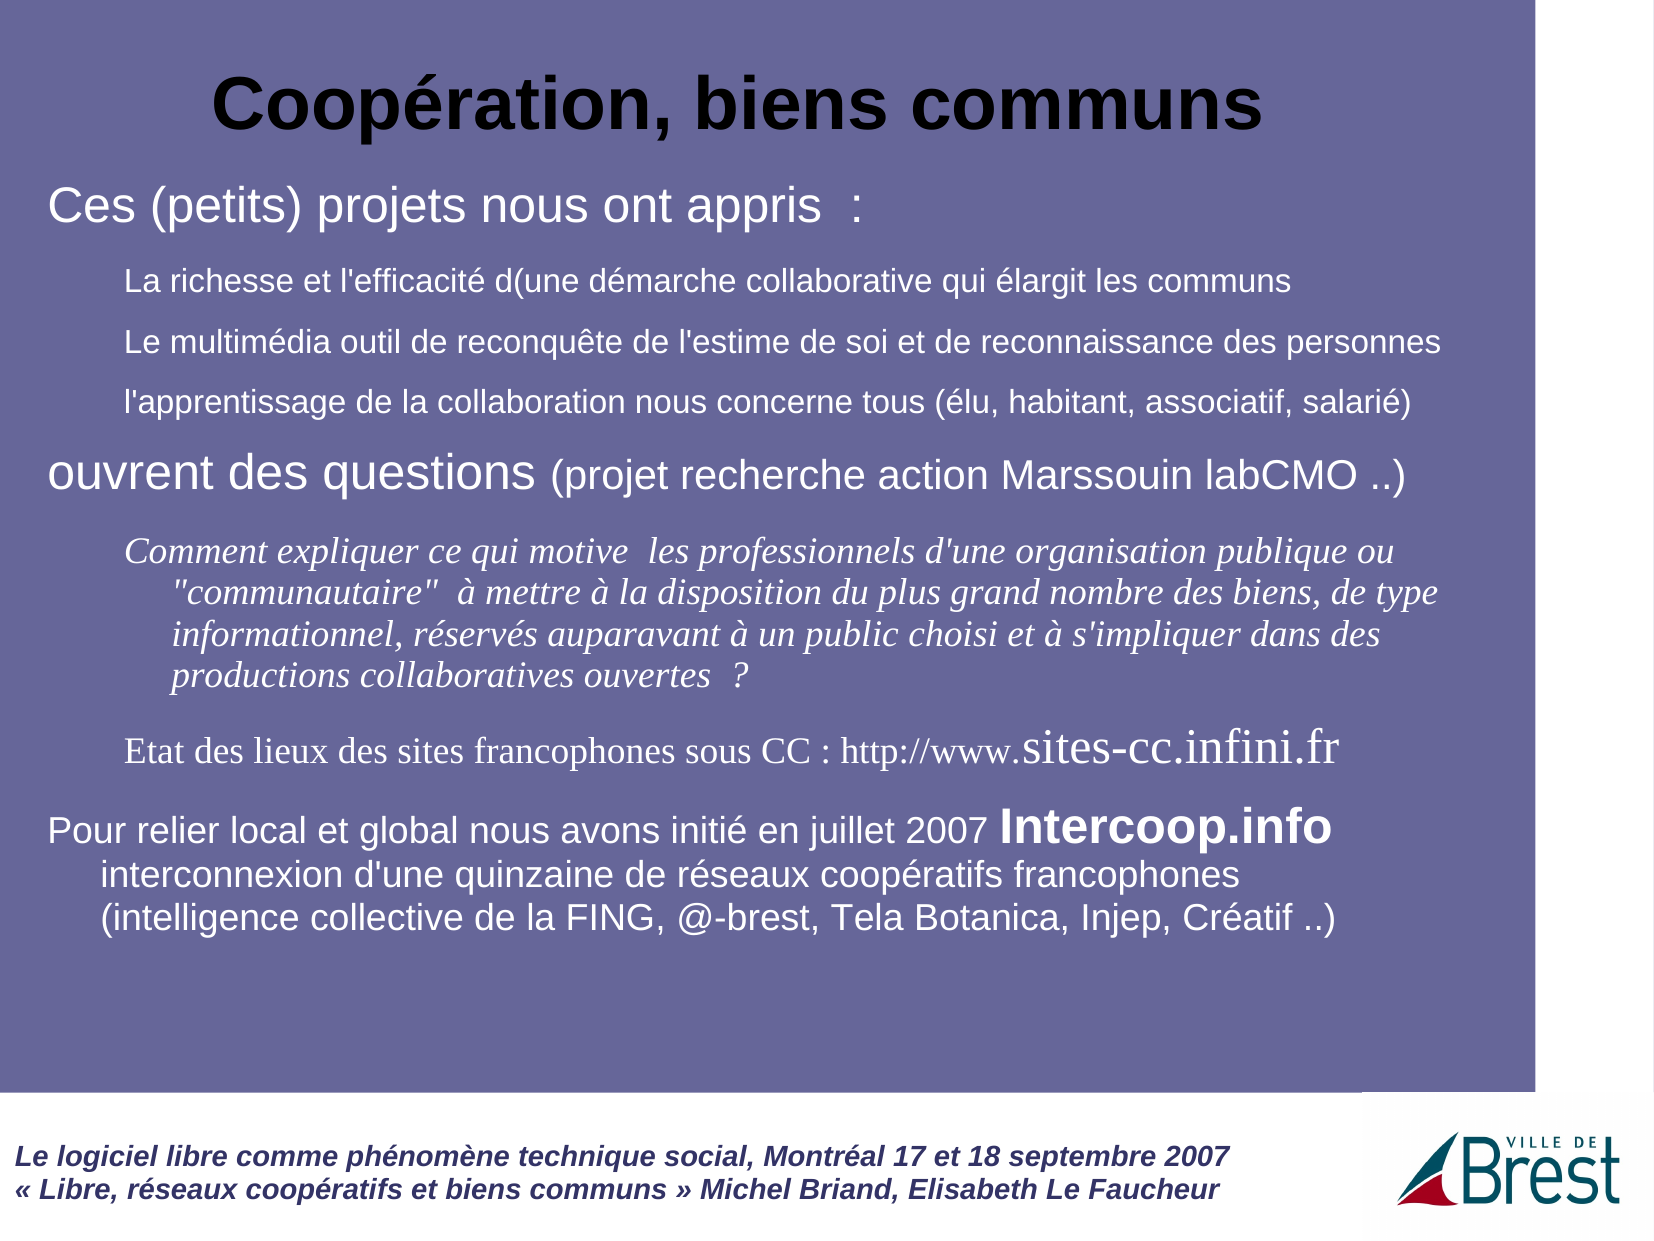

# Coopération, biens communs
Ces (petits) projets nous ont appris :
La richesse et l'efficacité d(une démarche collaborative qui élargit les communs
Le multimédia outil de reconquête de l'estime de soi et de reconnaissance des personnes
l'apprentissage de la collaboration nous concerne tous (élu, habitant, associatif, salarié)
ouvrent des questions (projet recherche action Marssouin labCMO ..)
Comment expliquer ce qui motive les professionnels d'une organisation publique ou "communautaire"  à mettre à la disposition du plus grand nombre des biens, de type informationnel, réservés auparavant à un public choisi et à s'impliquer dans des productions collaboratives ouvertes ?
Etat des lieux des sites francophones sous CC : http://www.sites-cc.infini.fr
Pour relier local et global nous avons initié en juillet 2007 Intercoop.info interconnexion d'une quinzaine de réseaux coopératifs francophones
(intelligence collective de la FING, @-brest, Tela Botanica, Injep, Créatif ..)